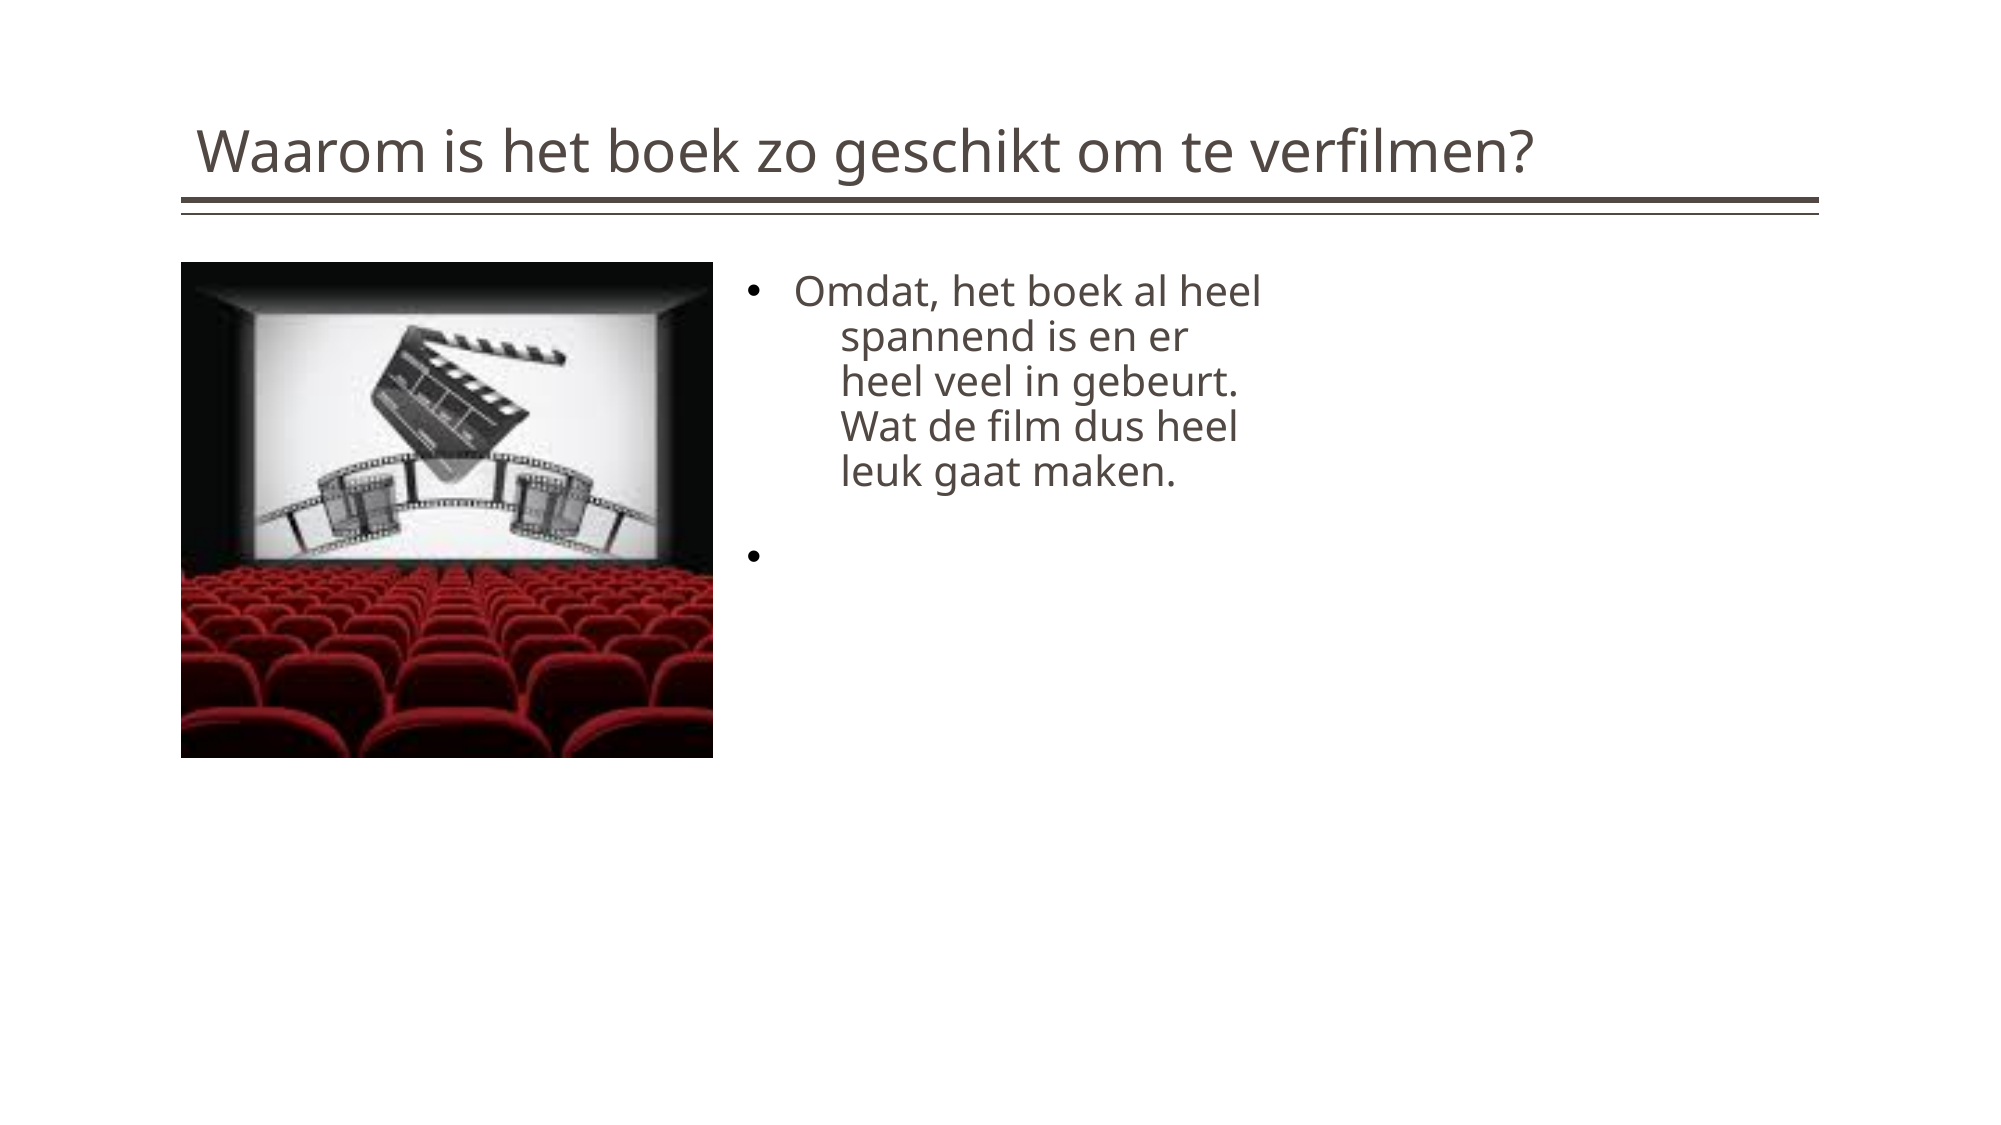

# Waarom is het boek zo geschikt om te verfilmen?
Omdat, het boek al heel spannend is en er heel veel in gebeurt. Wat de film dus heel leuk gaat maken.